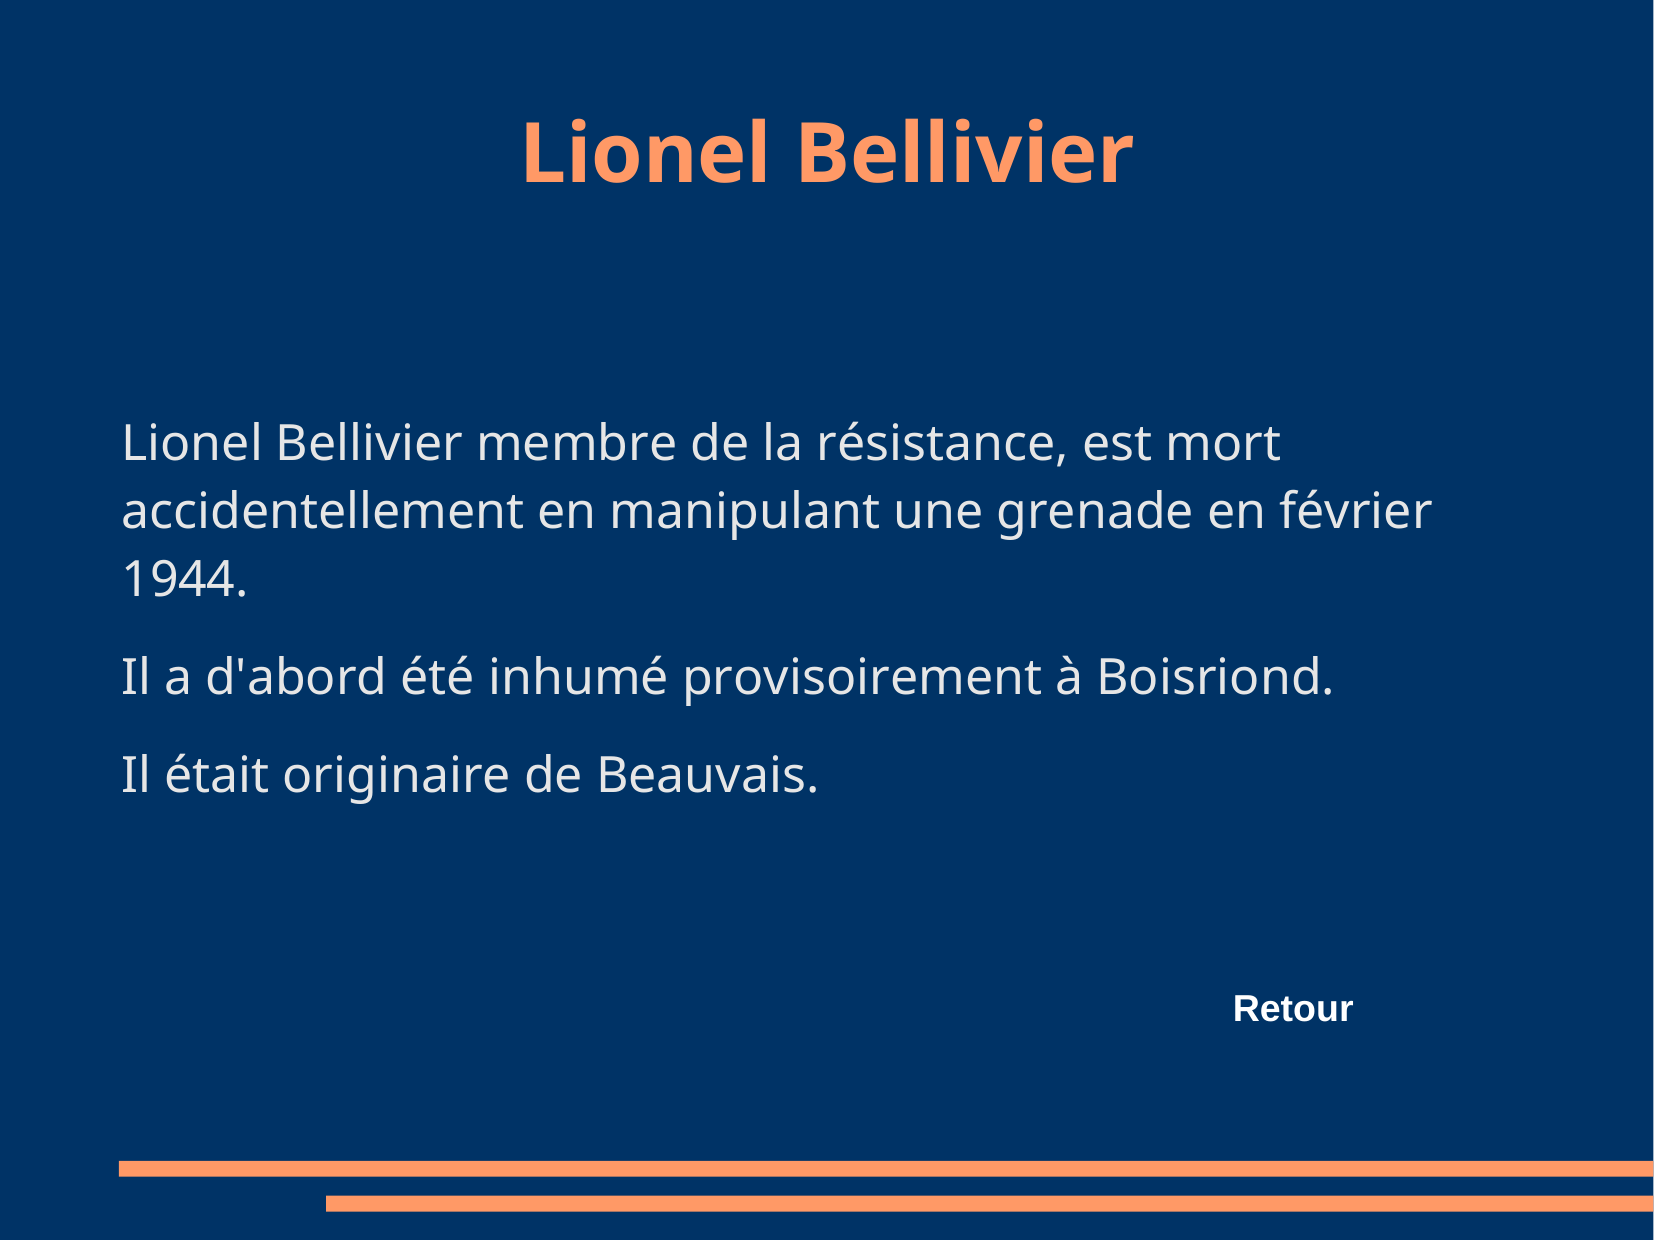

# Lionel Bellivier
Lionel Bellivier membre de la résistance, est mort accidentellement en manipulant une grenade en février 1944.
Il a d'abord été inhumé provisoirement à Boisriond.
Il était originaire de Beauvais.
Retour